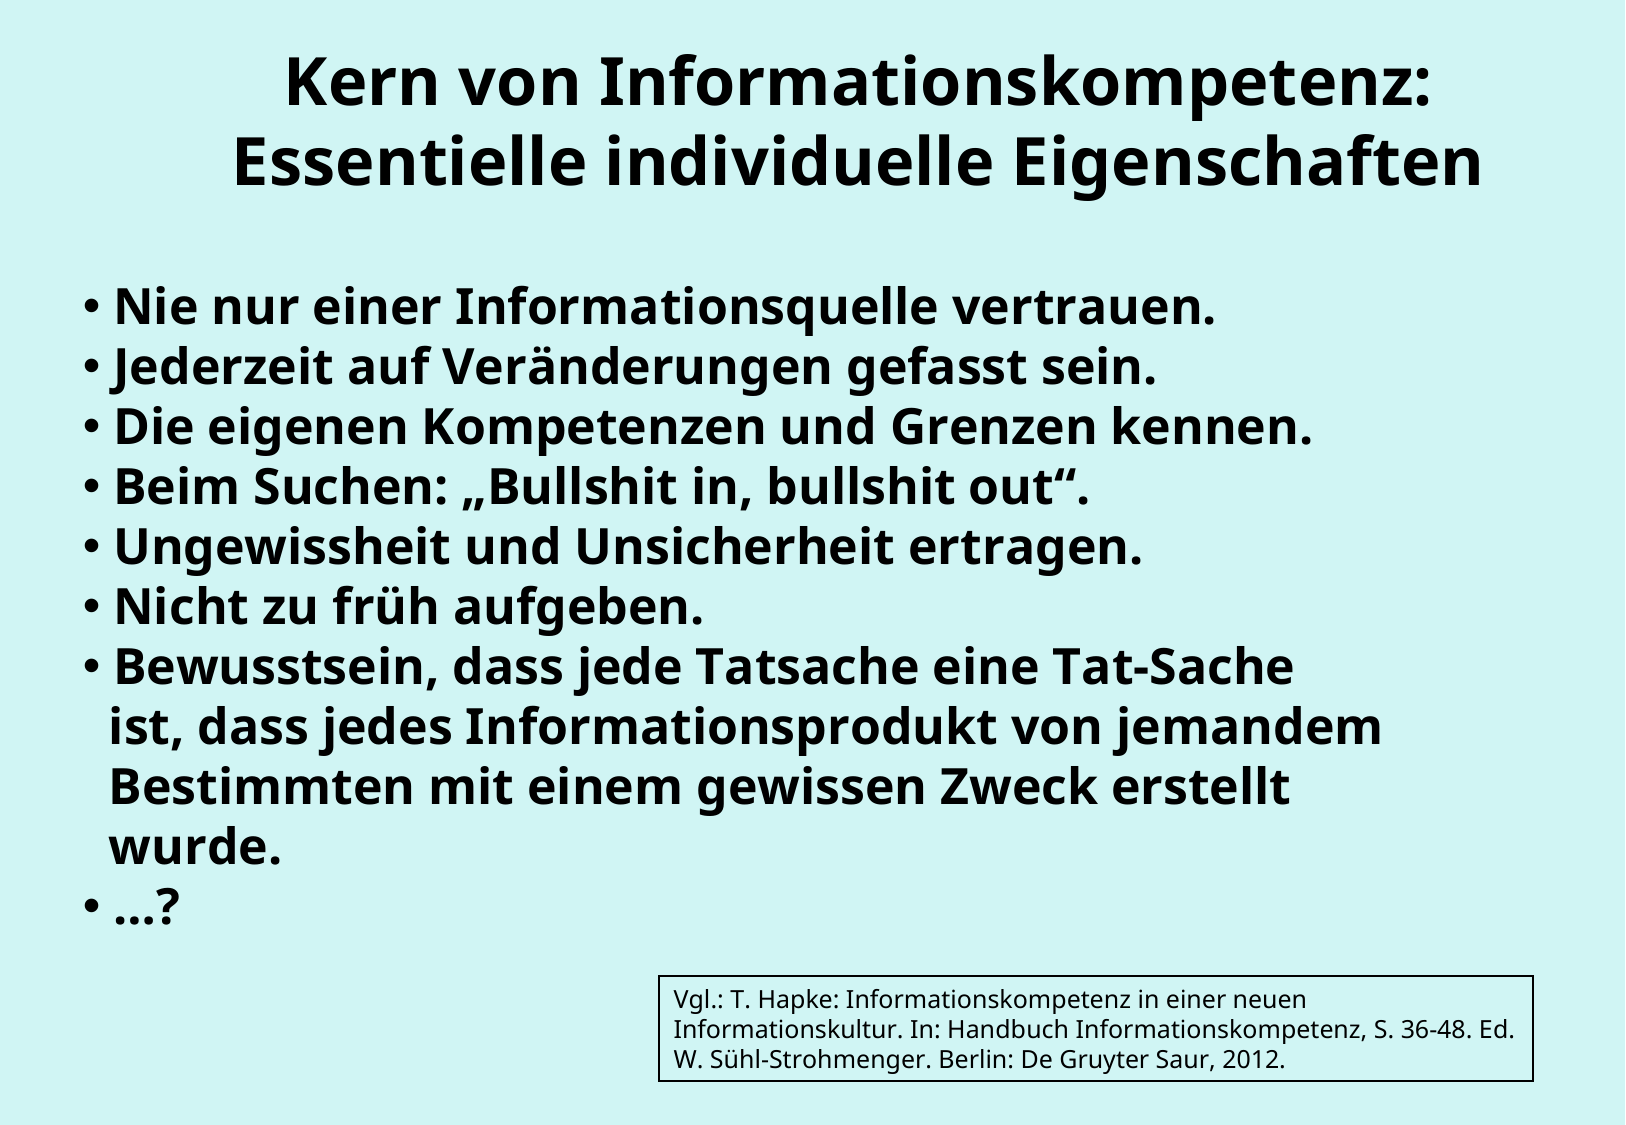

# Kern von Informationskompetenz: Essentielle individuelle Eigenschaften
 Nie nur einer Informationsquelle vertrauen.
 Jederzeit auf Veränderungen gefasst sein.
 Die eigenen Kompetenzen und Grenzen kennen.
 Beim Suchen: „Bullshit in, bullshit out“.
 Ungewissheit und Unsicherheit ertragen.
 Nicht zu früh aufgeben.
 Bewusstsein, dass jede Tatsache eine Tat-Sache
 ist, dass jedes Informationsprodukt von jemandem
 Bestimmten mit einem gewissen Zweck erstellt
 wurde.
 …?
Vgl.: T. Hapke: Informationskompetenz in einer neuen Informationskultur. In: Handbuch Informationskompetenz, S. 36-48. Ed. W. Sühl-Strohmenger. Berlin: De Gruyter Saur, 2012.